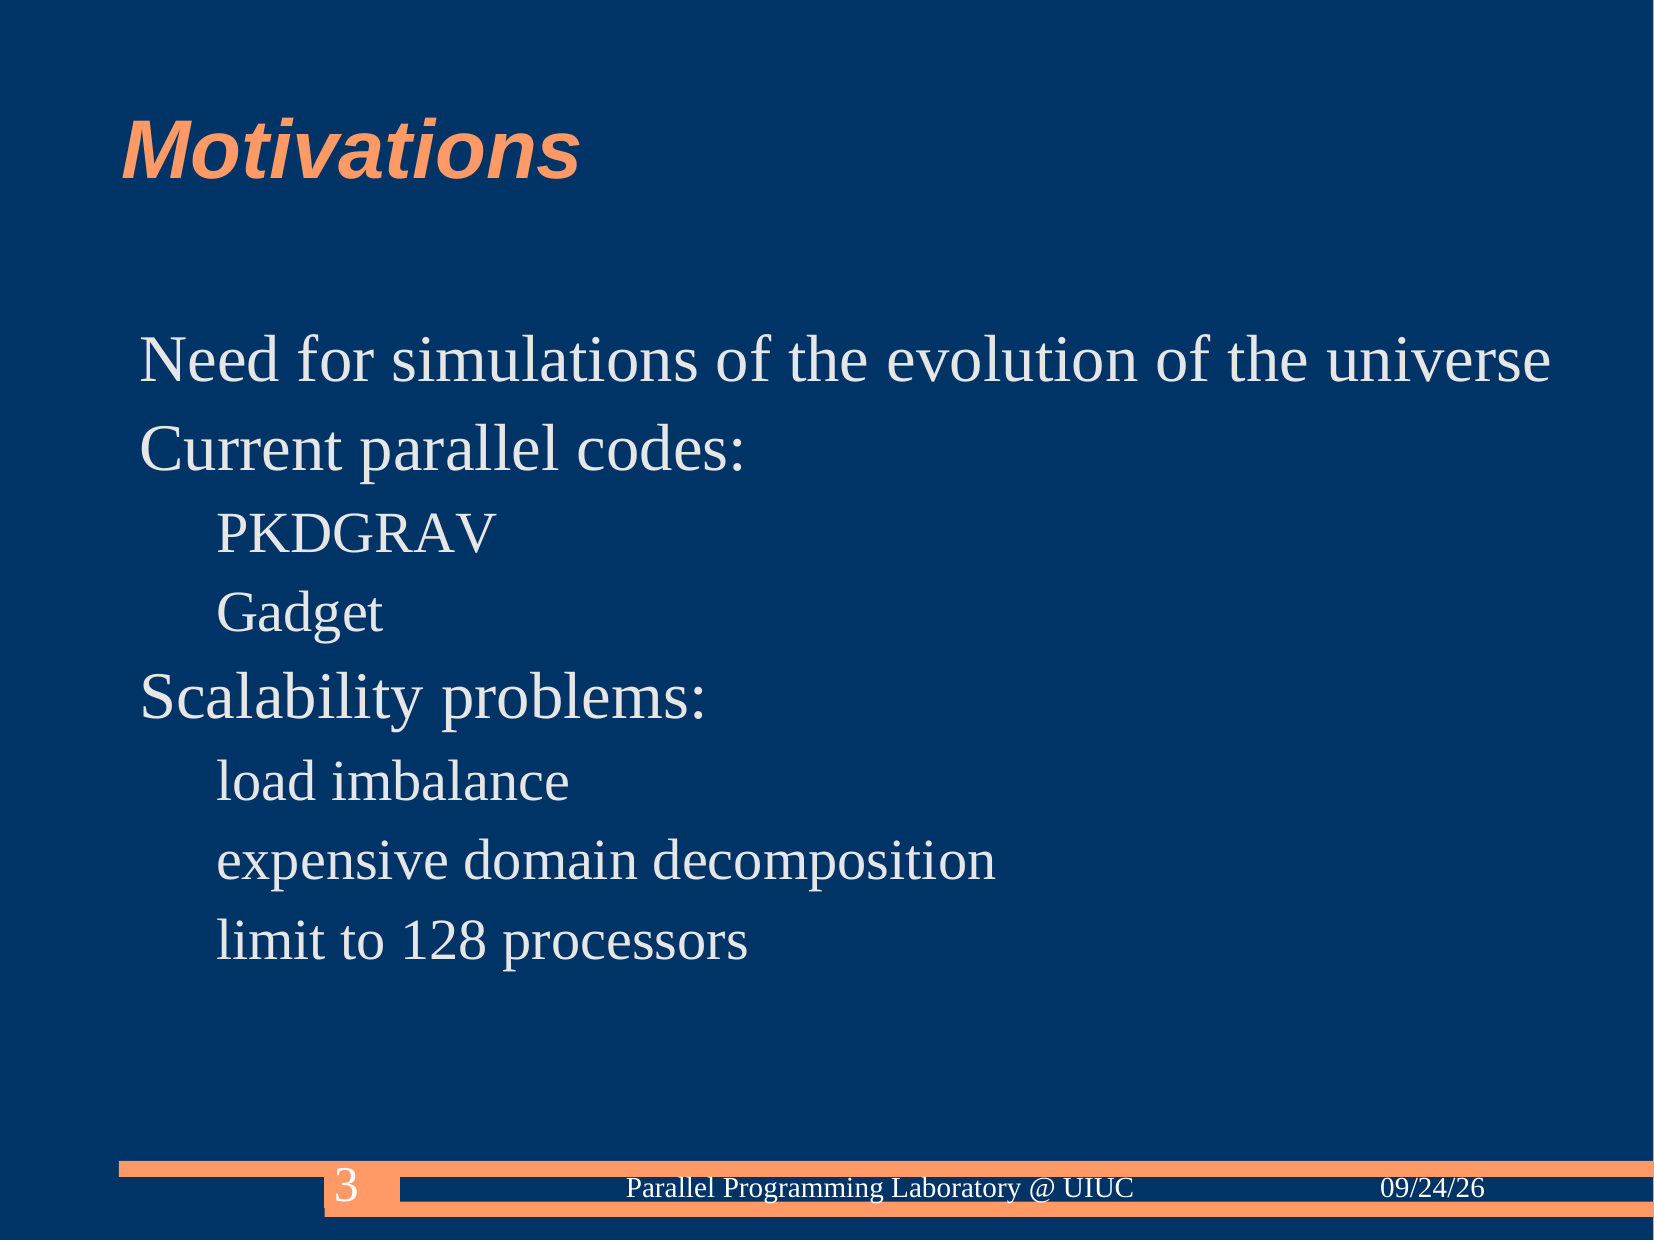

# Motivations
Need for simulations of the evolution of the universe
Current parallel codes:
PKDGRAV
Gadget
Scalability problems:
load imbalance
expensive domain decomposition
limit to 128 processors
Parallel Programming Laboratory @ UIUC